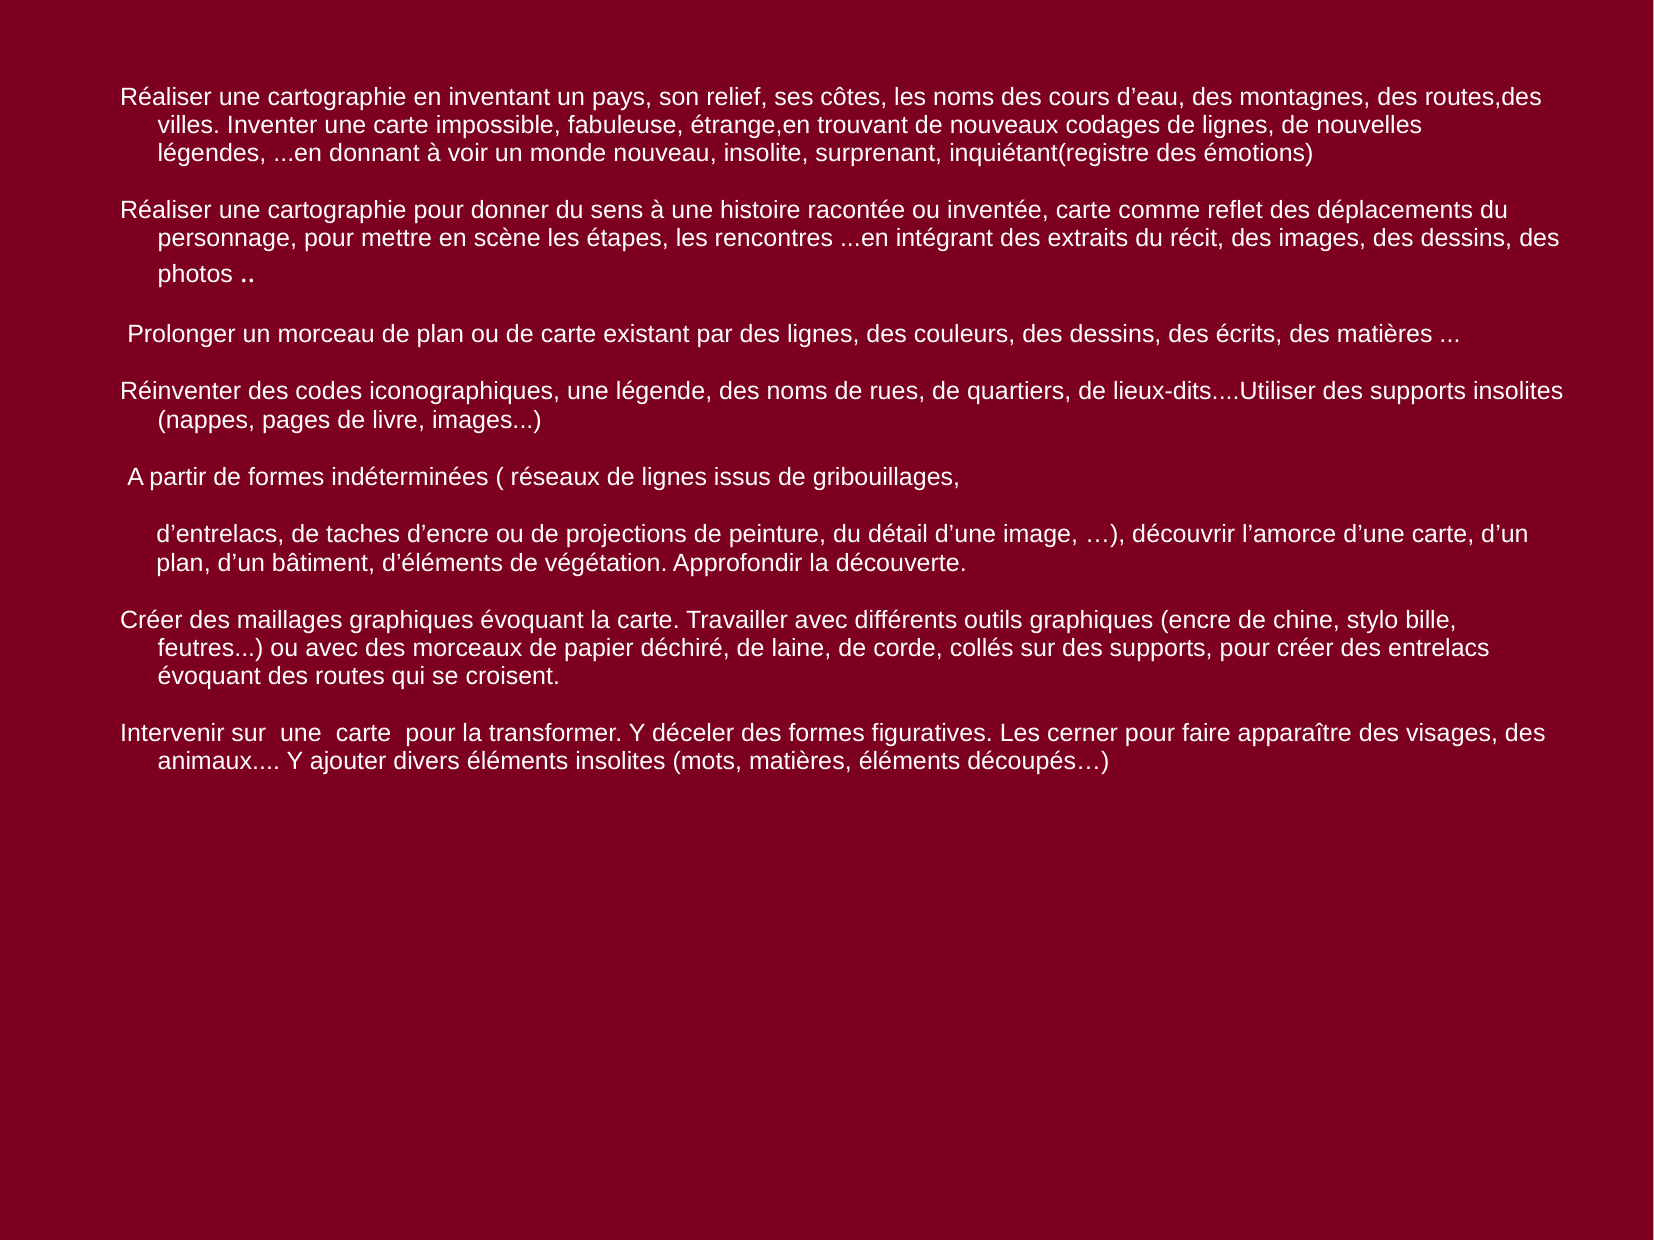

# Réaliser une cartographie en inventant un pays, son relief, ses côtes, les noms des cours d’eau, des montagnes, des routes,des villes. Inventer une carte impossible, fabuleuse, étrange,en trouvant de nouveaux codages de lignes, de nouvelles légendes, ...en donnant à voir un monde nouveau, insolite, surprenant, inquiétant(registre des émotions)
Réaliser une cartographie pour donner du sens à une histoire racontée ou inventée, carte comme reflet des déplacements du personnage, pour mettre en scène les étapes, les rencontres ...en intégrant des extraits du récit, des images, des dessins, des photos ..
 Prolonger un morceau de plan ou de carte existant par des lignes, des couleurs, des dessins, des écrits, des matières ...
Réinventer des codes iconographiques, une légende, des noms de rues, de quartiers, de lieux-dits....Utiliser des supports insolites (nappes, pages de livre, images...)
 A partir de formes indéterminées ( réseaux de lignes issus de gribouillages,
d’entrelacs, de taches d’encre ou de projections de peinture, du détail d’une image, …), découvrir l’amorce d’une carte, d’un plan, d’un bâtiment, d’éléments de végétation. Approfondir la découverte.
Créer des maillages graphiques évoquant la carte. Travailler avec différents outils graphiques (encre de chine, stylo bille, feutres...) ou avec des morceaux de papier déchiré, de laine, de corde, collés sur des supports, pour créer des entrelacs évoquant des routes qui se croisent.
Intervenir sur une carte pour la transformer. Y déceler des formes figuratives. Les cerner pour faire apparaître des visages, des animaux.... Y ajouter divers éléments insolites (mots, matières, éléments découpés…)